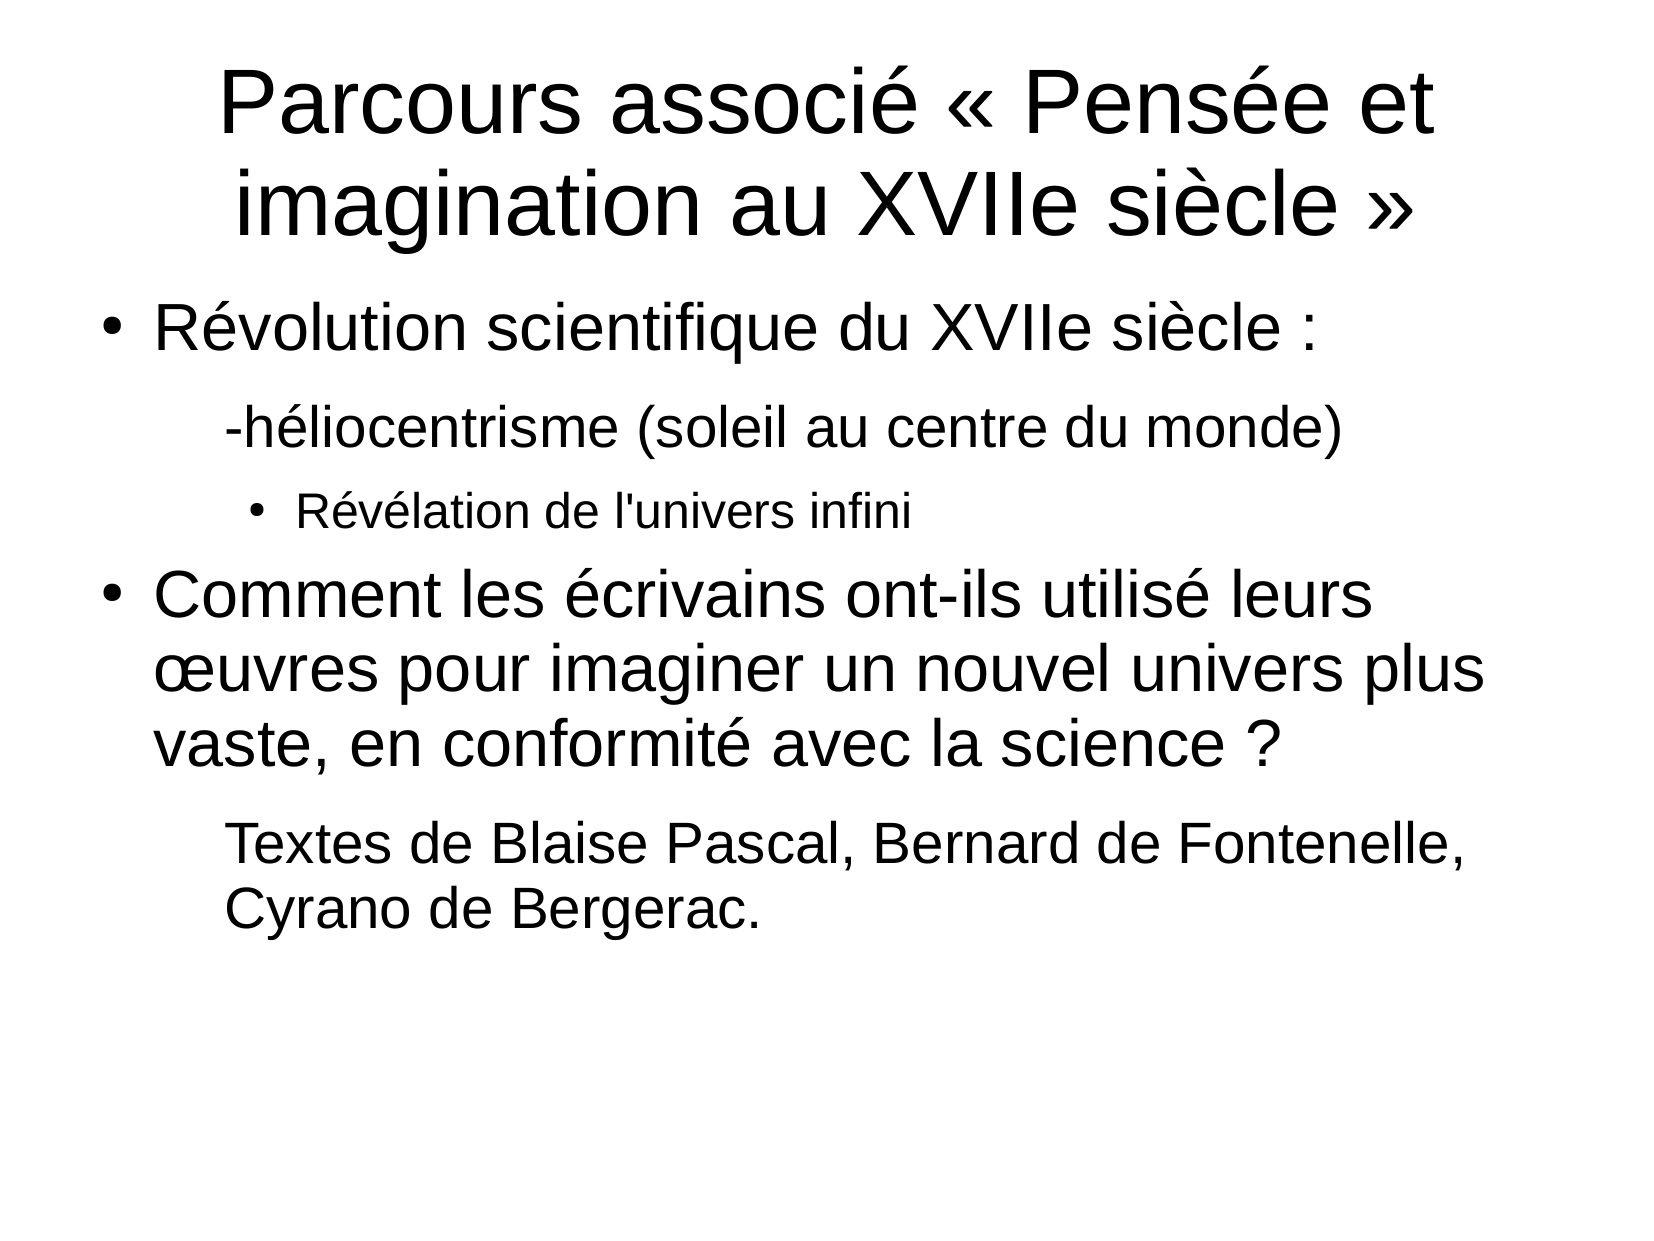

# Parcours associé « Pensée et imagination au XVIIe siècle »
Révolution scientifique du XVIIe siècle :
-héliocentrisme (soleil au centre du monde)
Révélation de l'univers infini
Comment les écrivains ont-ils utilisé leurs œuvres pour imaginer un nouvel univers plus vaste, en conformité avec la science ?
Textes de Blaise Pascal, Bernard de Fontenelle, Cyrano de Bergerac.